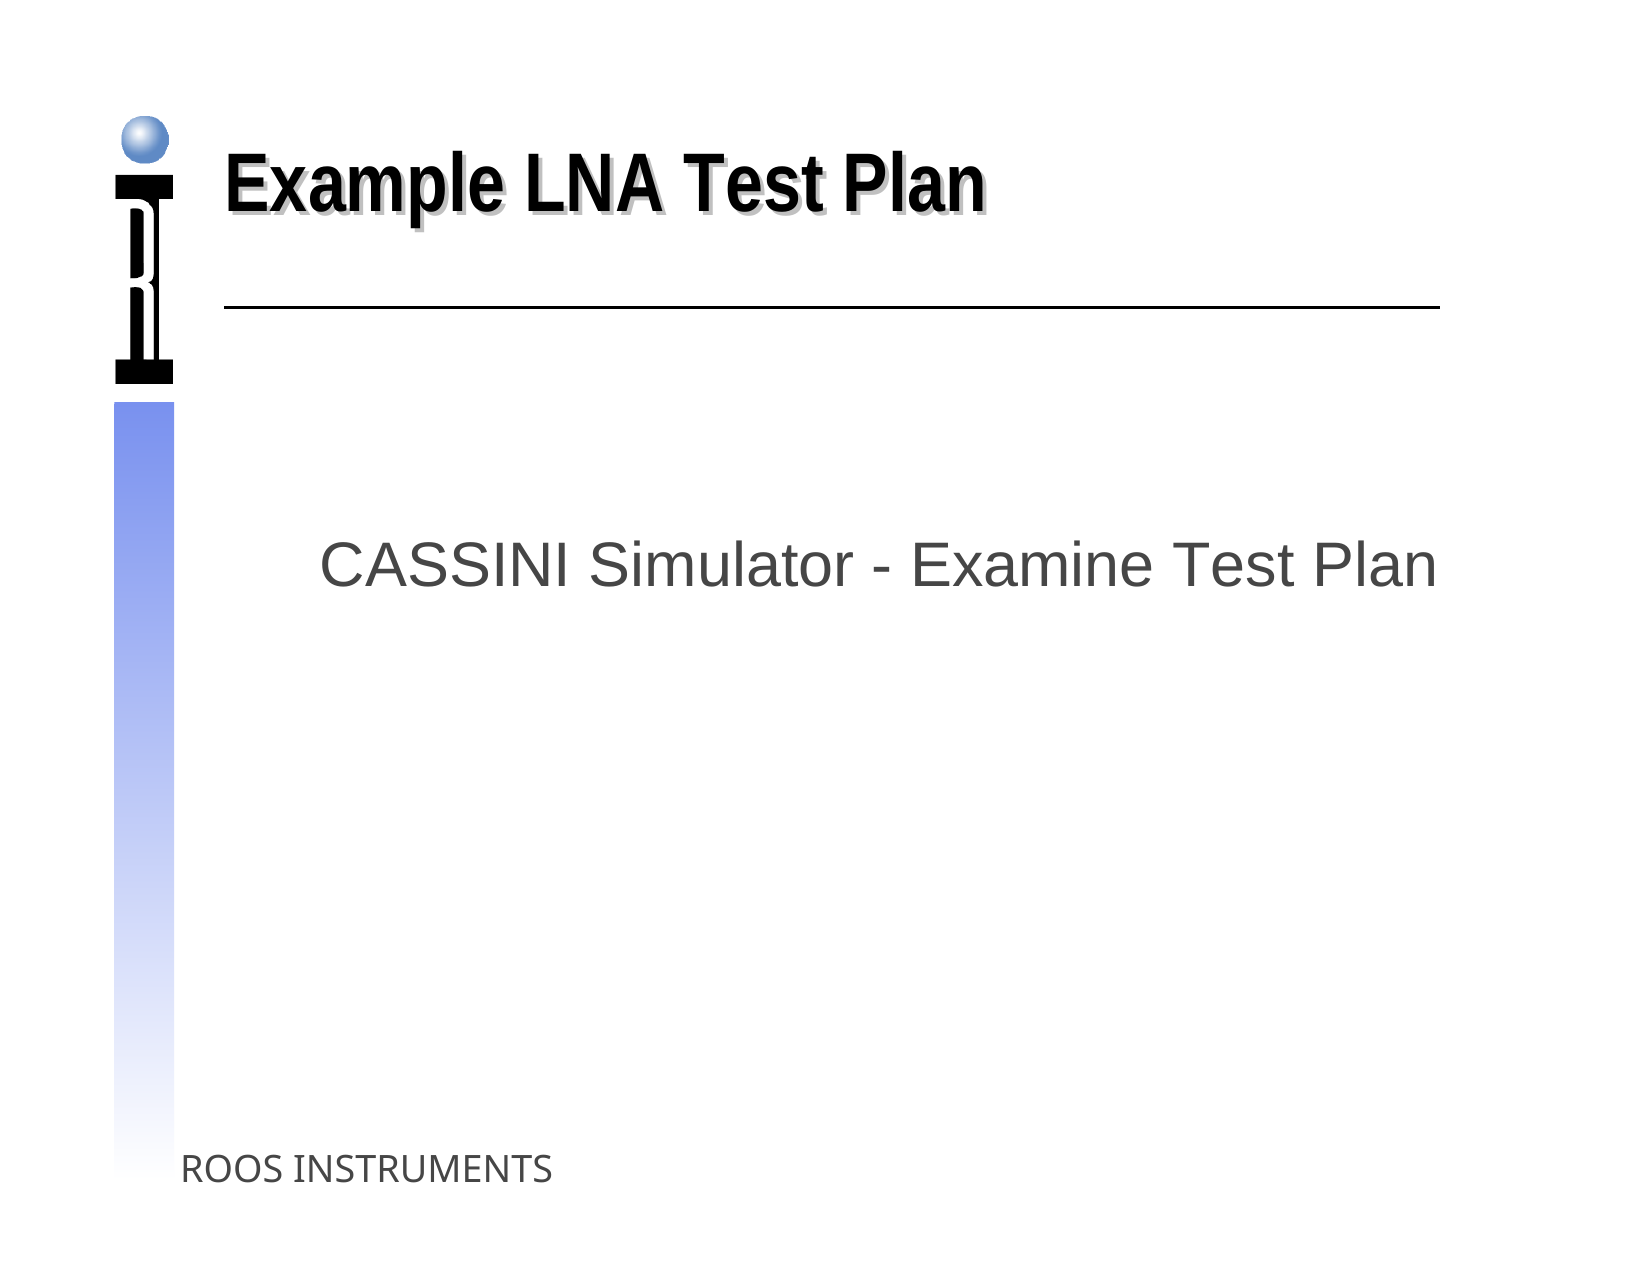

Example LNA Test Plan
CASSINI Simulator - Examine Test Plan